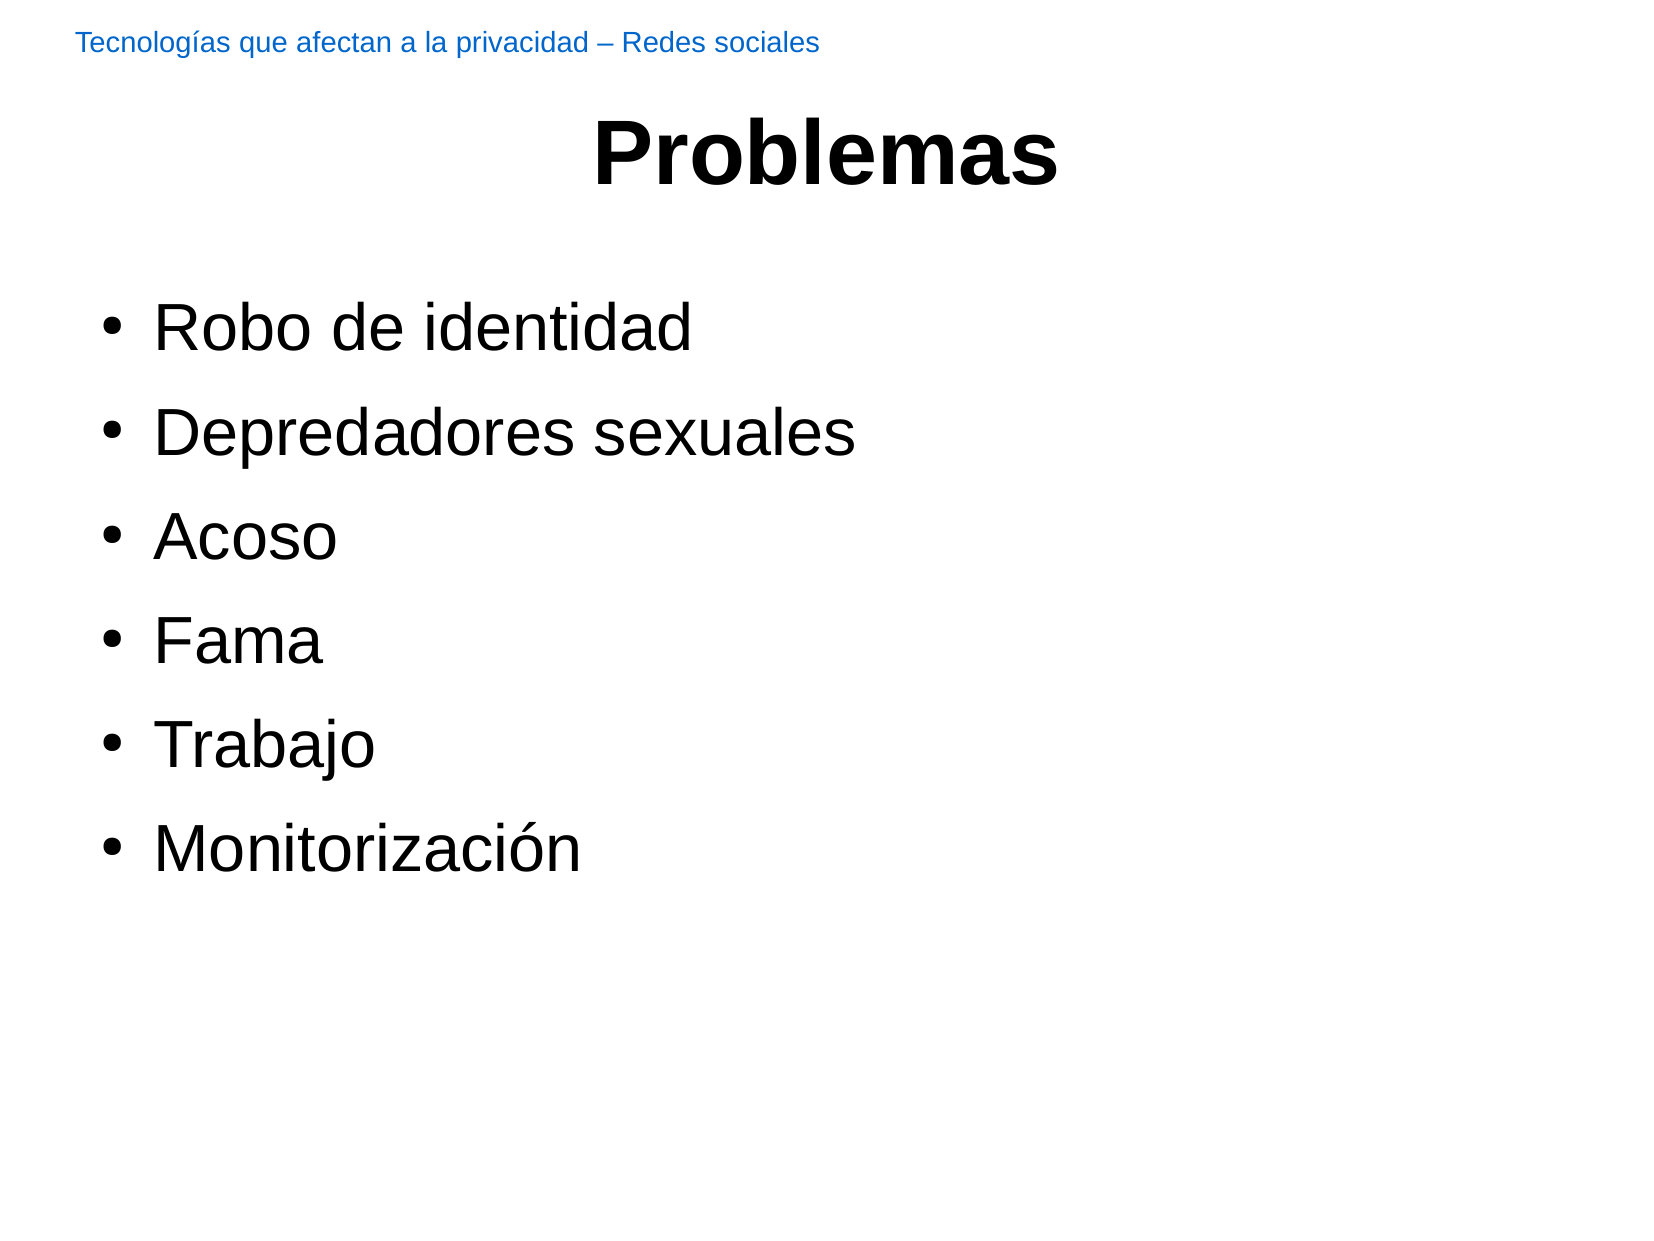

Tecnologías que afectan a la privacidad – Redes sociales
# Problemas
Robo de identidad
Depredadores sexuales
Acoso
Fama
Trabajo
Monitorización